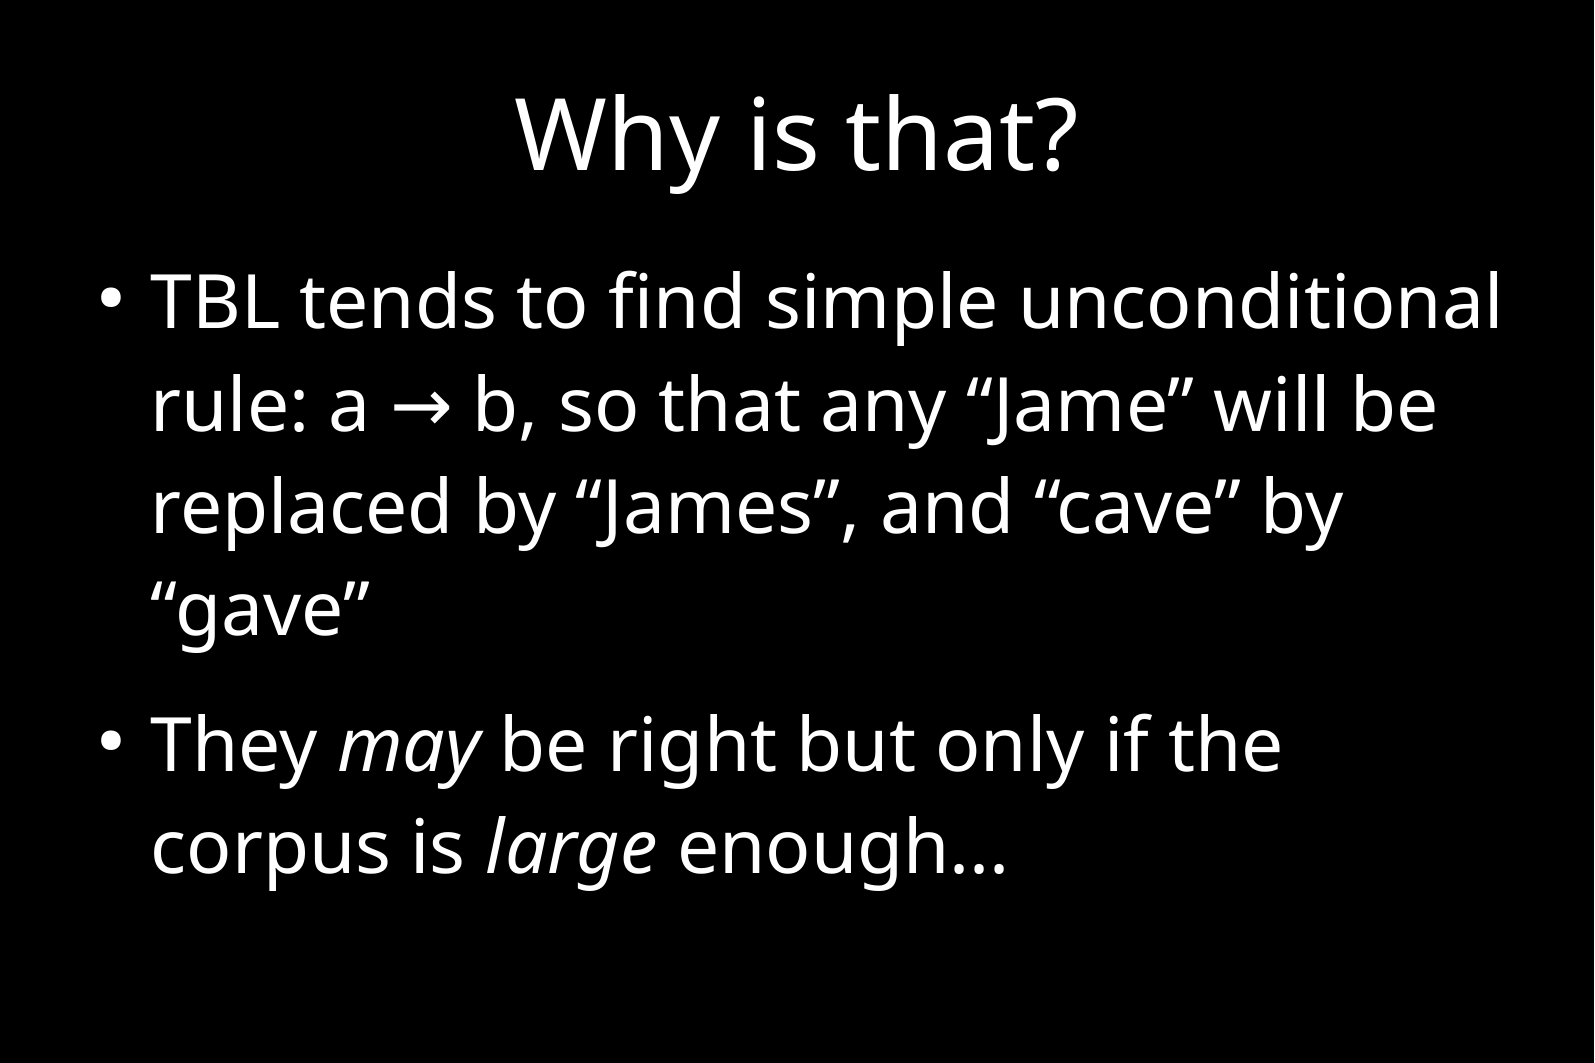

# Why is that?
TBL tends to find simple unconditional rule: a → b, so that any “Jame” will be replaced by “James”, and “cave” by “gave”
They may be right but only if the corpus is large enough...